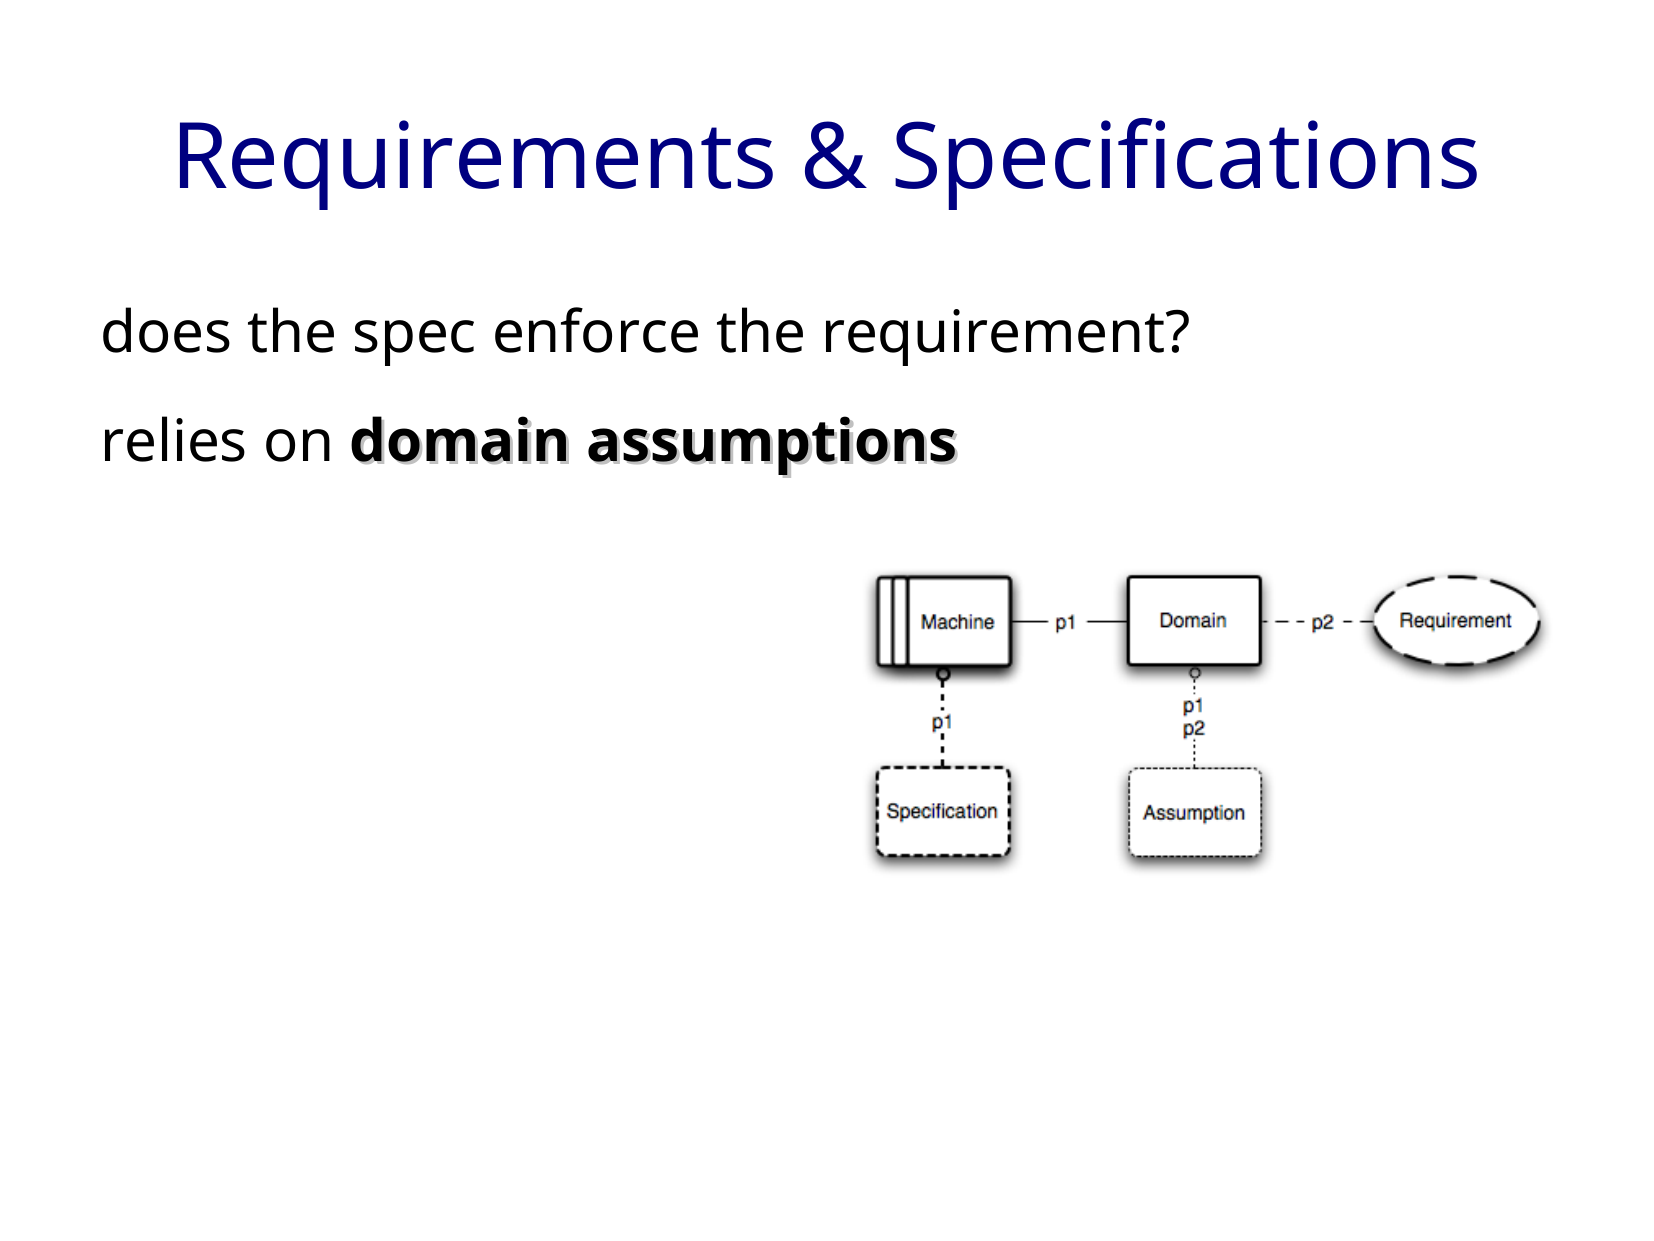

# Requirements & Specifications
does the spec enforce the requirement?
relies on domain assumptions